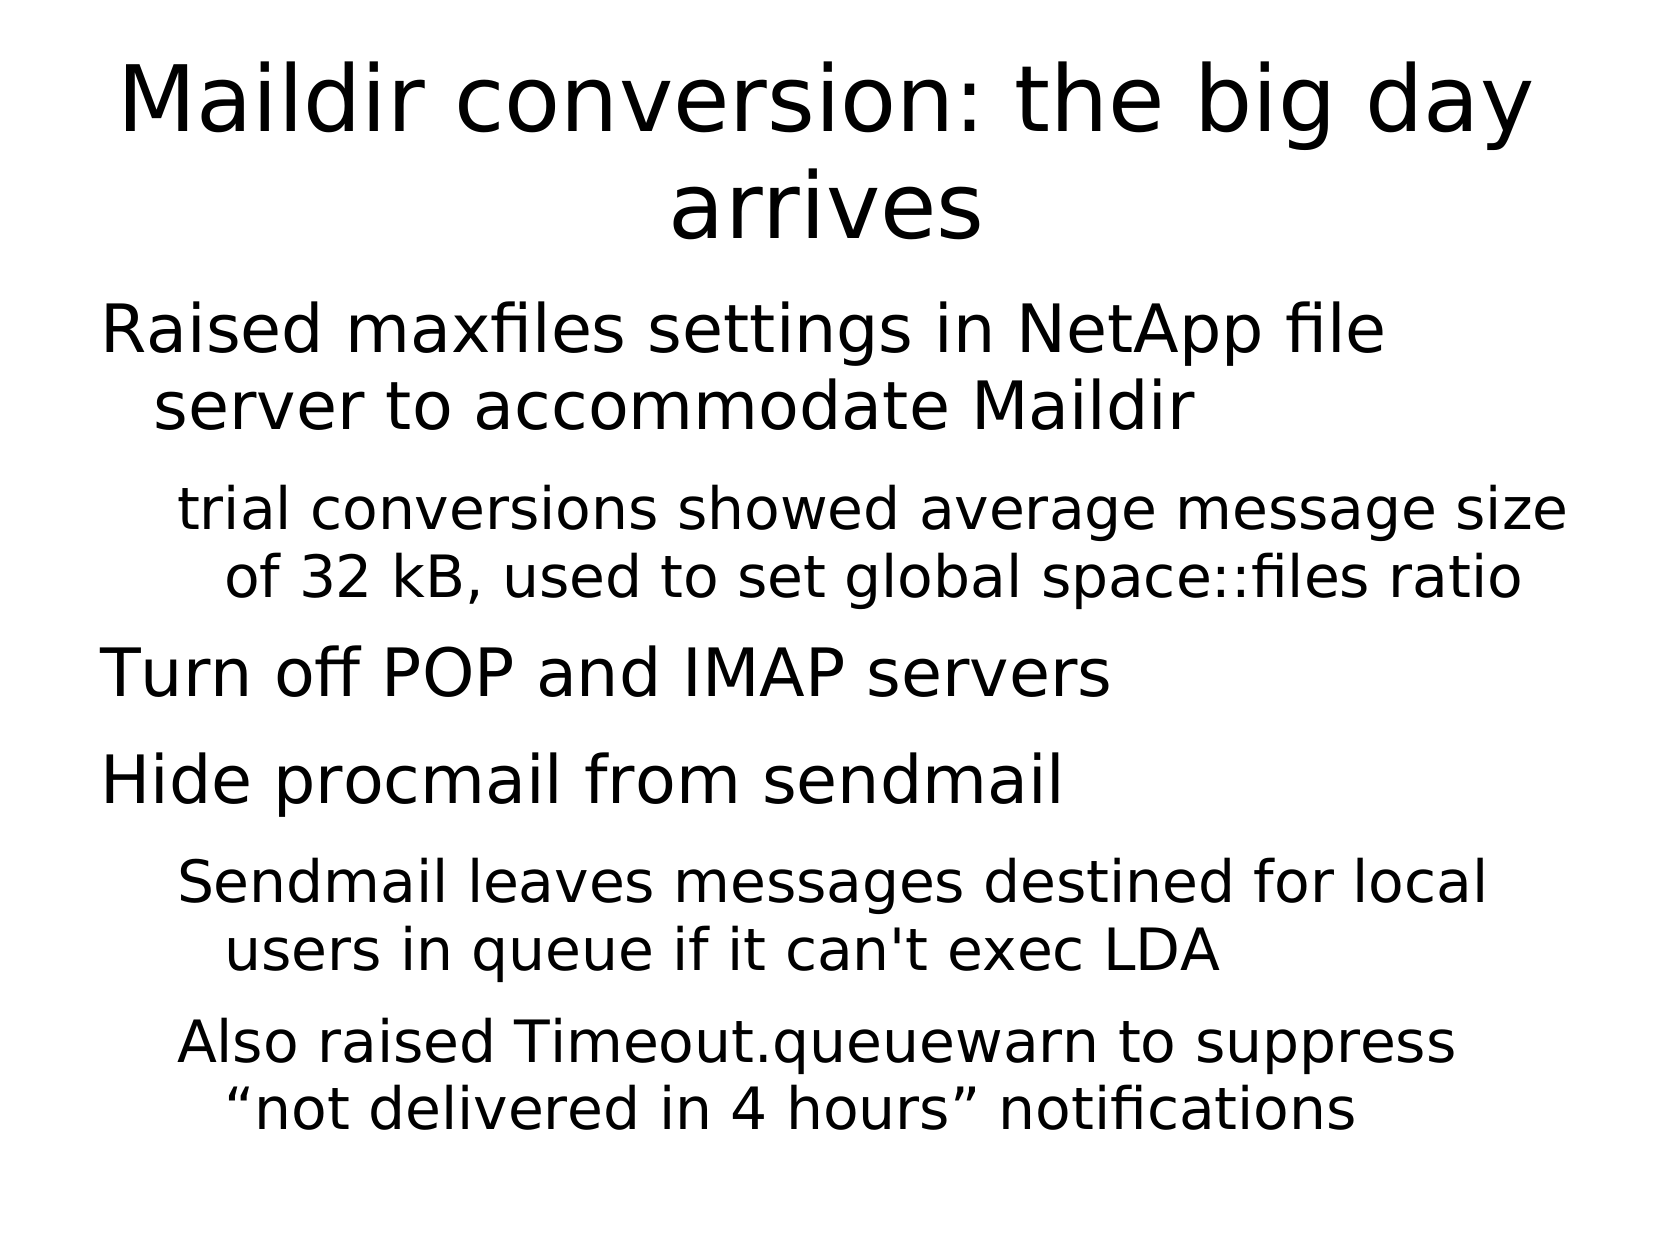

# Maildir conversion: the big day arrives
Raised maxfiles settings in NetApp file server to accommodate Maildir
trial conversions showed average message size of 32 kB, used to set global space::files ratio
Turn off POP and IMAP servers
Hide procmail from sendmail
Sendmail leaves messages destined for local users in queue if it can't exec LDA
Also raised Timeout.queuewarn to suppress “not delivered in 4 hours” notifications